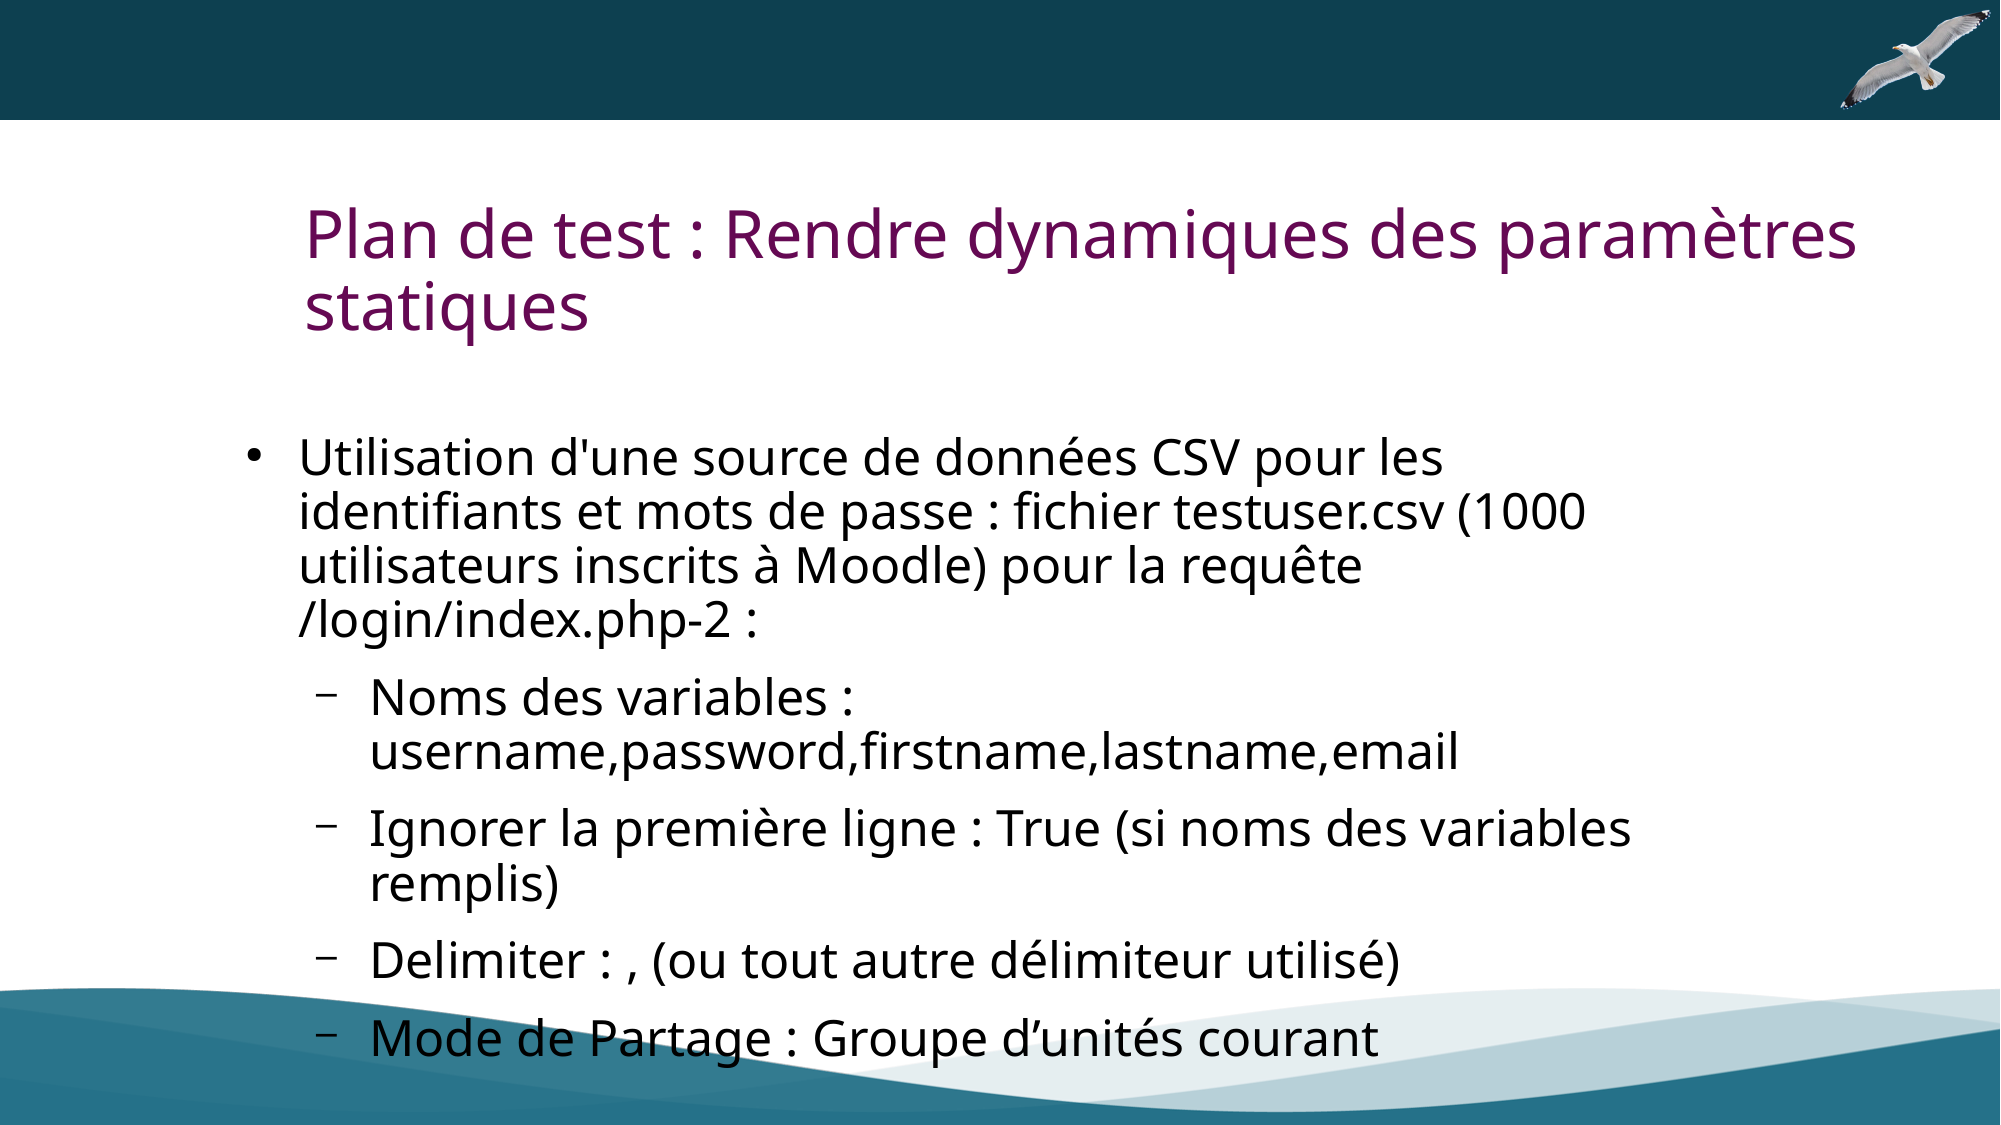

Plan de test : Rendre dynamiques des paramètres statiques
# Utilisation d'une source de données CSV pour les identifiants et mots de passe : fichier testuser.csv (1000 utilisateurs inscrits à Moodle) pour la requête /login/index.php-2 :
Noms des variables : username,password,firstname,lastname,email
Ignorer la première ligne : True (si noms des variables remplis)
Delimiter : , (ou tout autre délimiteur utilisé)
Mode de Partage : Groupe d’unités courant